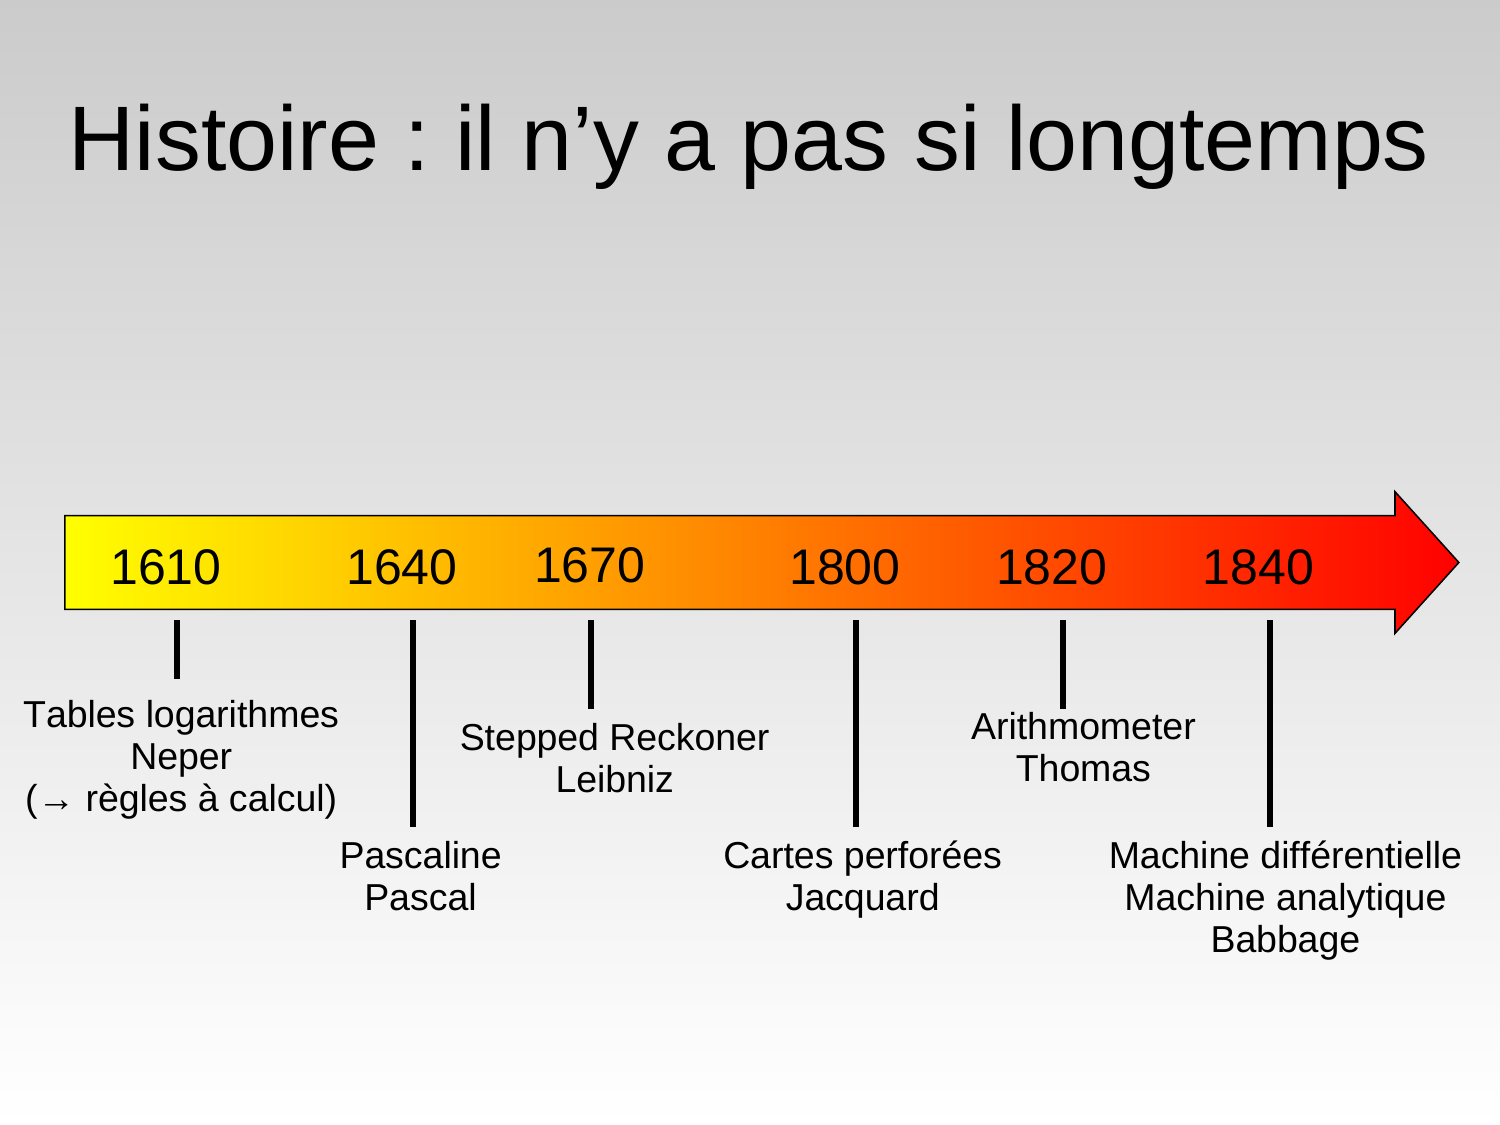

# Histoire : il n’y a pas si longtemps
1670
1610
1640
1800
1820
1840
Tables logarithmes
Neper
(→ règles à calcul)
Arithmometer
Thomas
Stepped Reckoner
Leibniz
Pascaline
Pascal
Cartes perforées
Jacquard
Machine différentielle
Machine analytique
Babbage